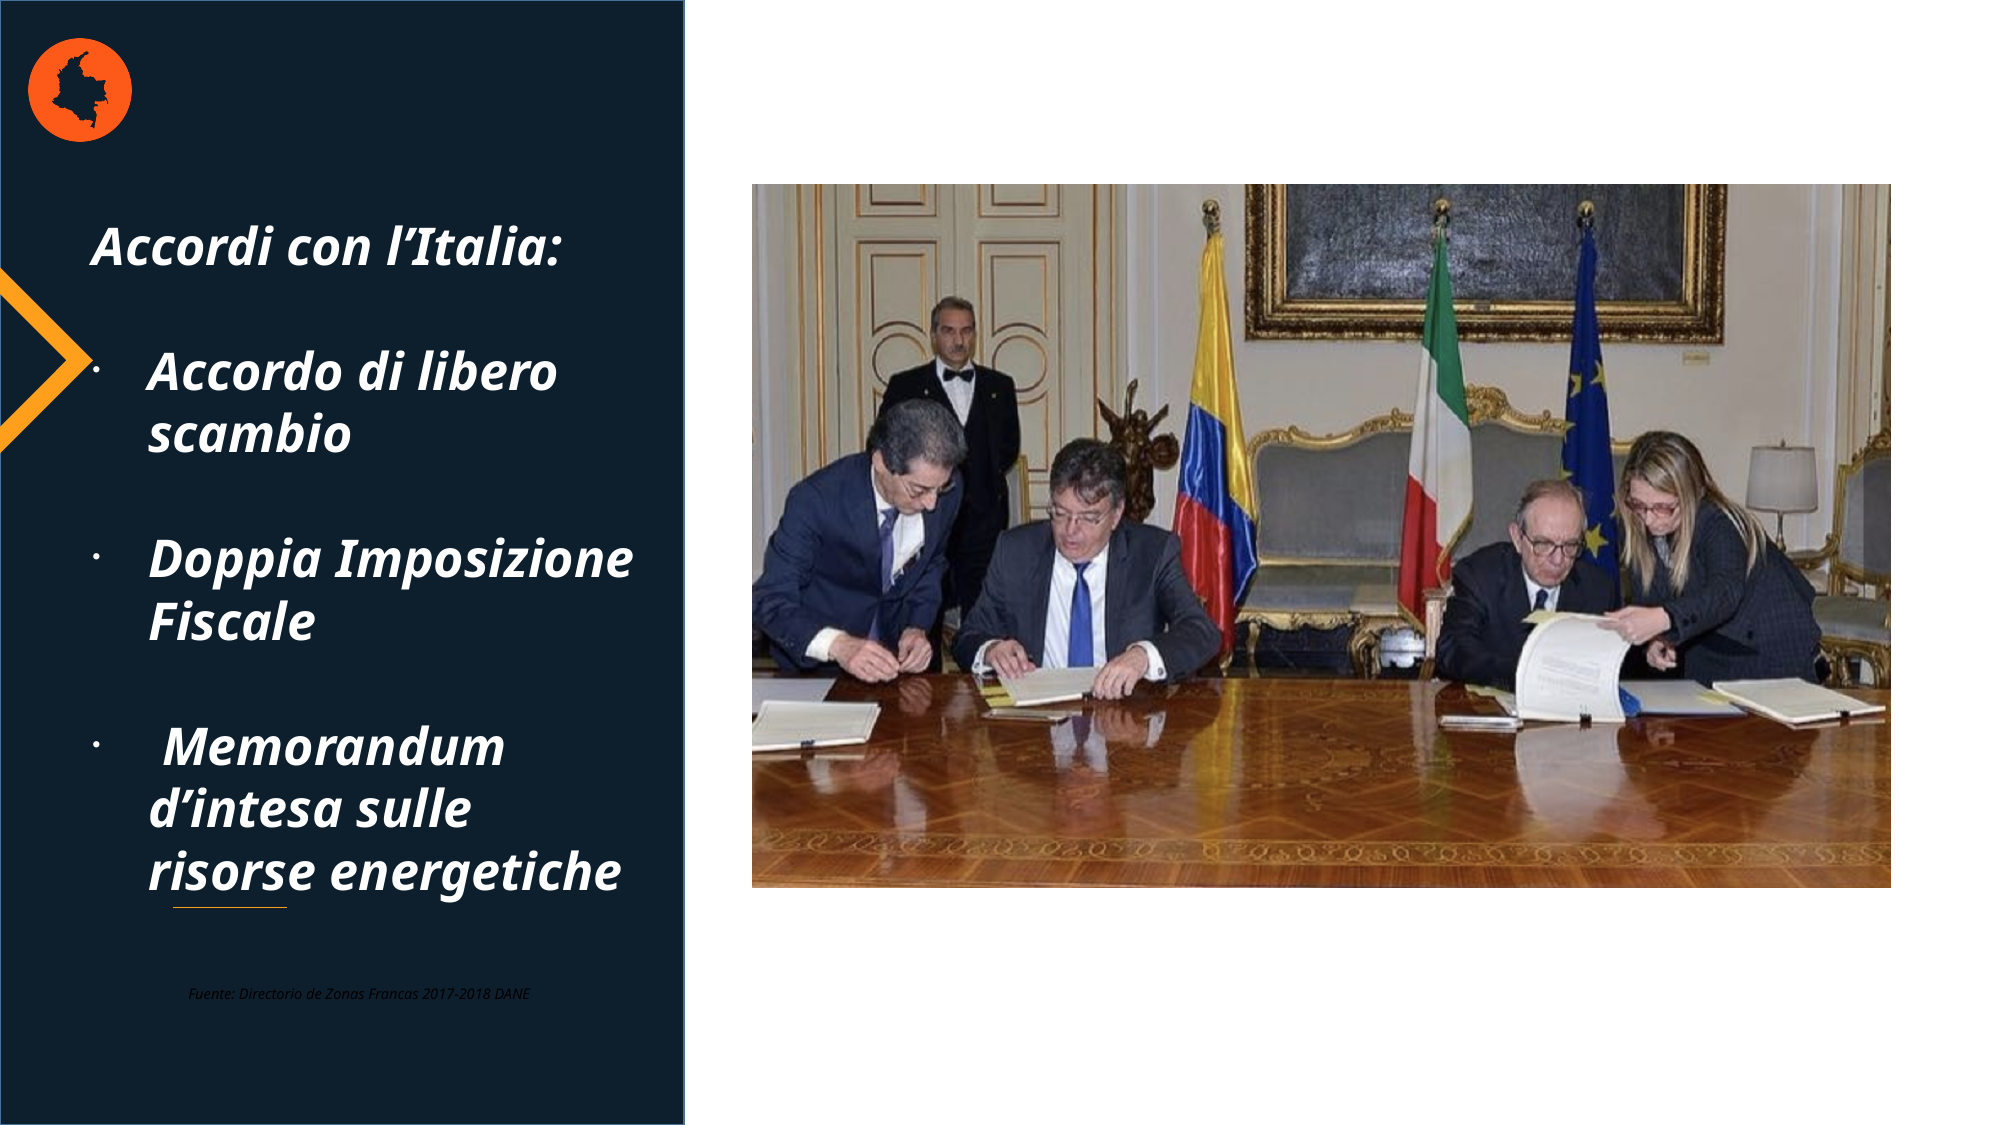

Accordi con l’Italia:
Accordo di libero scambio
Doppia Imposizione Fiscale
 Memorandum d’intesa sulle risorse energetiche
Fuente: Directorio de Zonas Francas 2017-2018 DANE